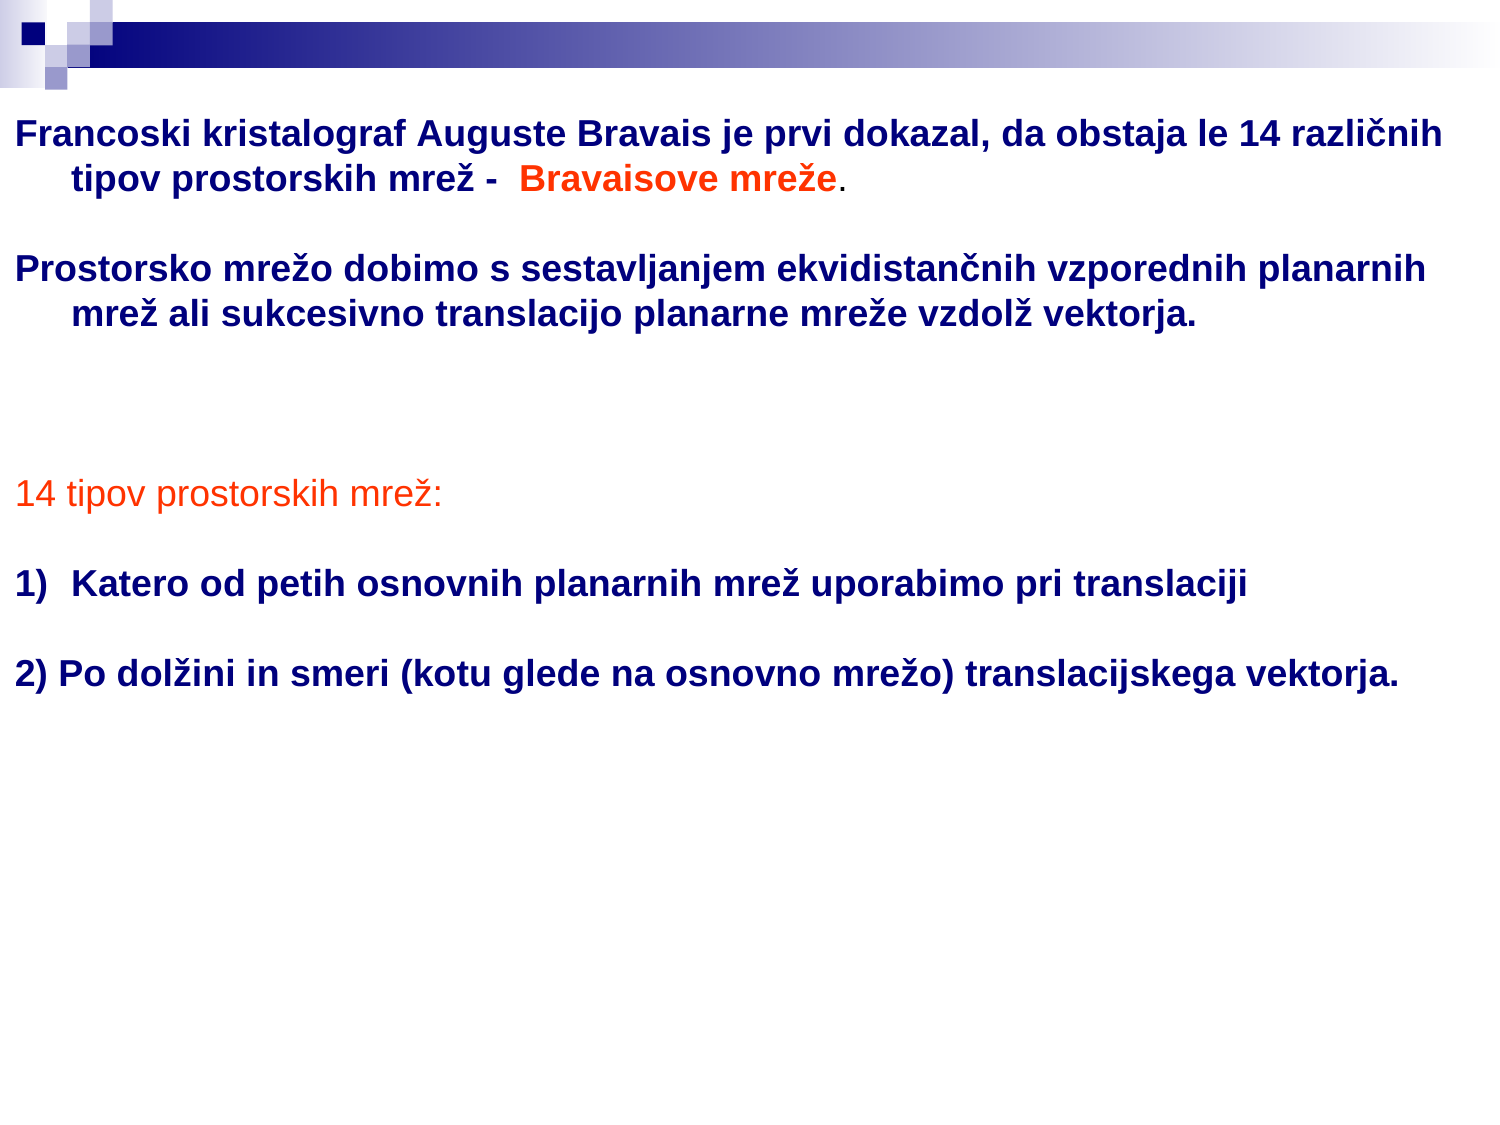

Francoski kristalograf Auguste Bravais je prvi dokazal, da obstaja le 14 različnih tipov prostorskih mrež - Bravaisove mreže.
Prostorsko mrežo dobimo s sestavljanjem ekvidistančnih vzporednih planarnih mrež ali sukcesivno translacijo planarne mreže vzdolž vektorja.
14 tipov prostorskih mrež:
Katero od petih osnovnih planarnih mrež uporabimo pri translaciji
2) Po dolžini in smeri (kotu glede na osnovno mrežo) translacijskega vektorja.